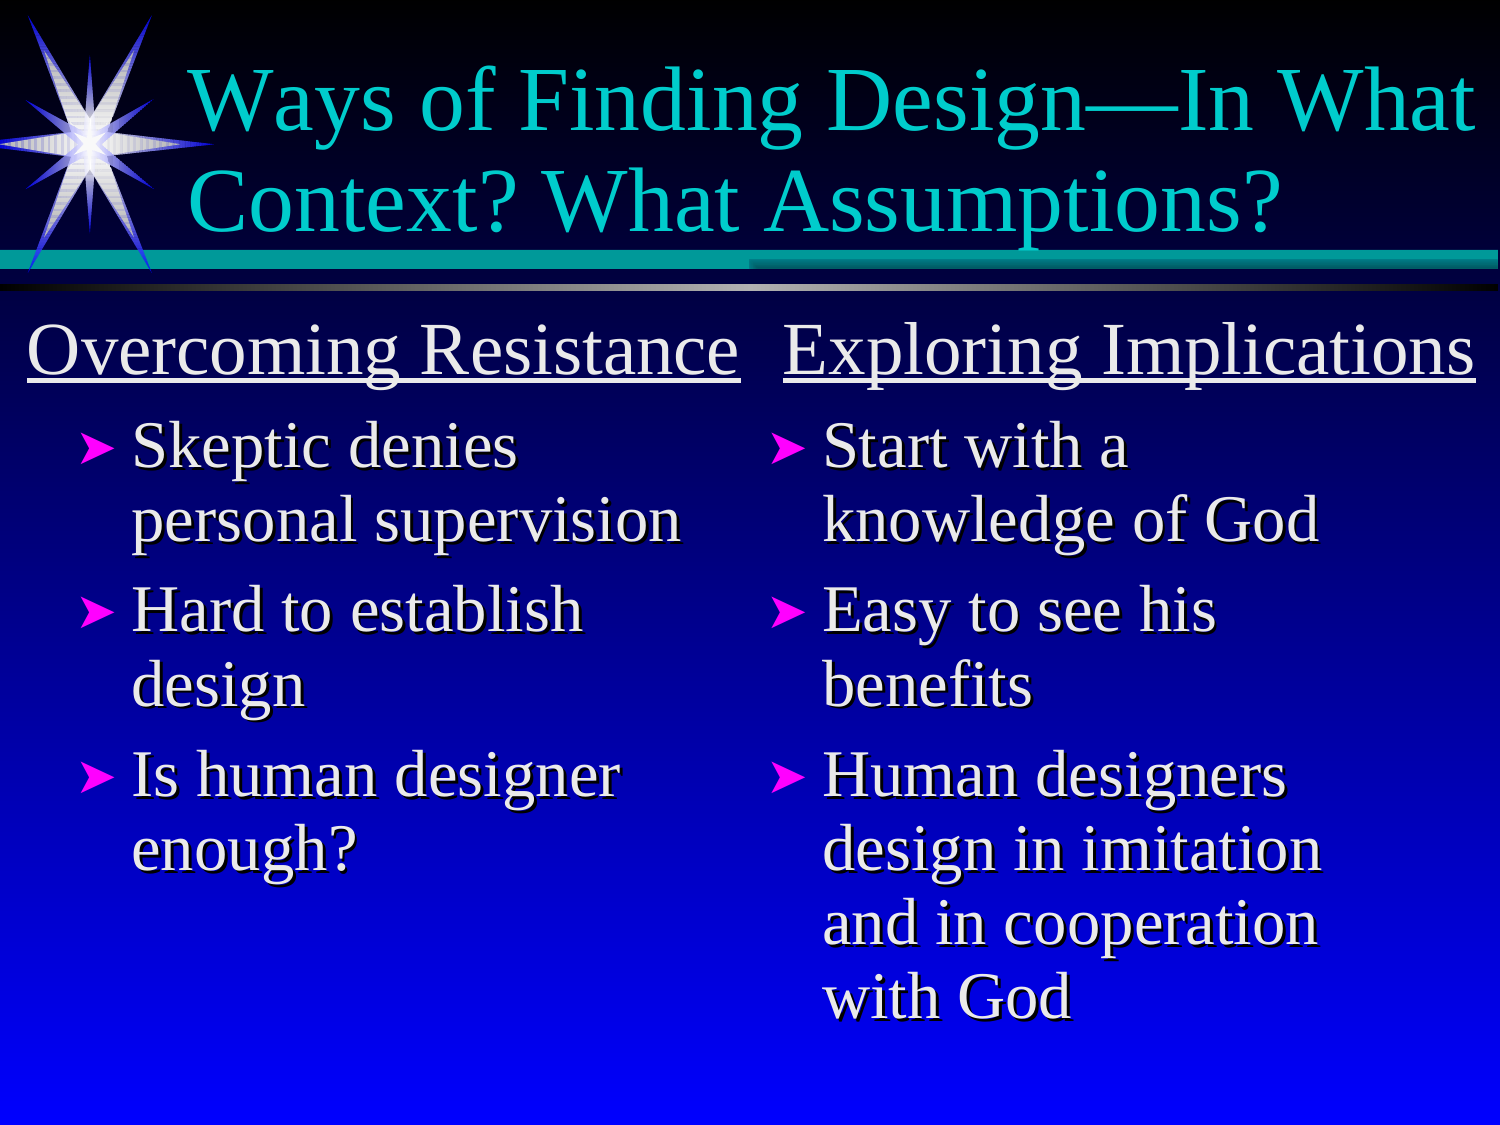

# Ways of Finding Design—In What Context? What Assumptions?
Overcoming Resistance
Exploring Implications
Skeptic denies personal supervision
Hard to establish design
Is human designer enough?
Start with a knowledge of God
Easy to see his benefits
Human designers design in imitation and in cooperation with God